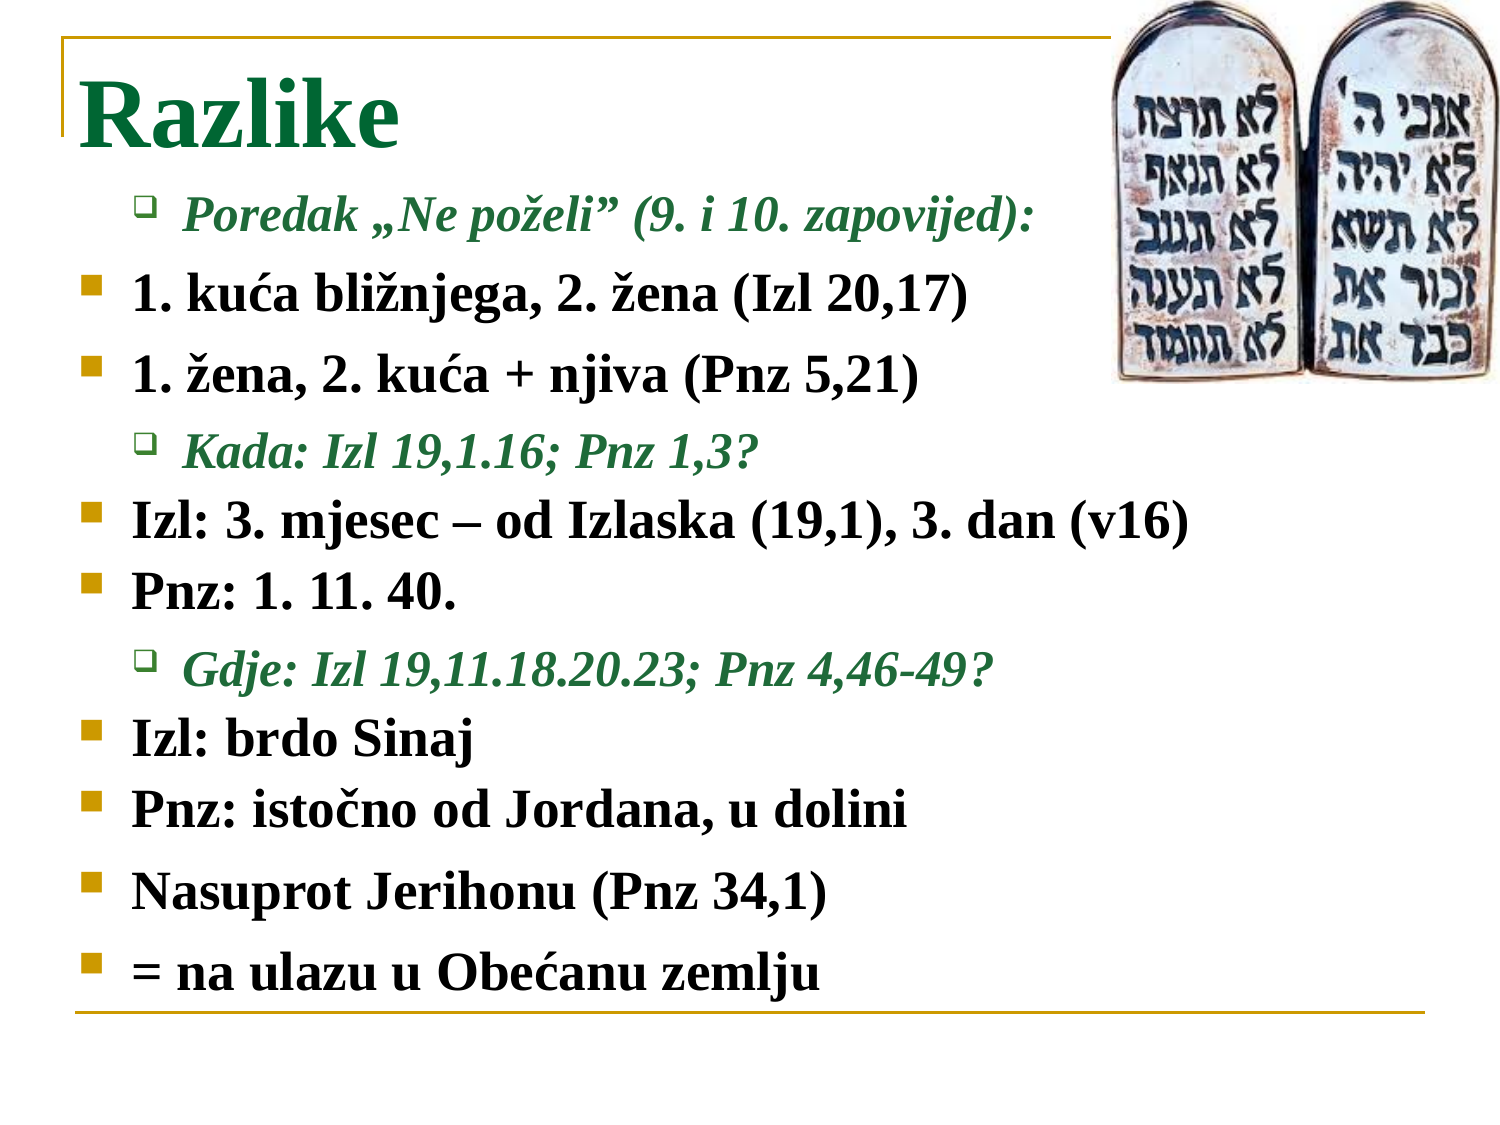

# Razlike
Poredak „Ne poželi” (9. i 10. zapovijed):
1. kuća bližnjega, 2. žena (Izl 20,17)
1. žena, 2. kuća + njiva (Pnz 5,21)
Kada: Izl 19,1.16; Pnz 1,3?
Izl: 3. mjesec – od Izlaska (19,1), 3. dan (v16)
Pnz: 1. 11. 40.
Gdje: Izl 19,11.18.20.23; Pnz 4,46-49?
Izl: brdo Sinaj
Pnz: istočno od Jordana, u dolini
Nasuprot Jerihonu (Pnz 34,1)
= na ulazu u Obećanu zemlju